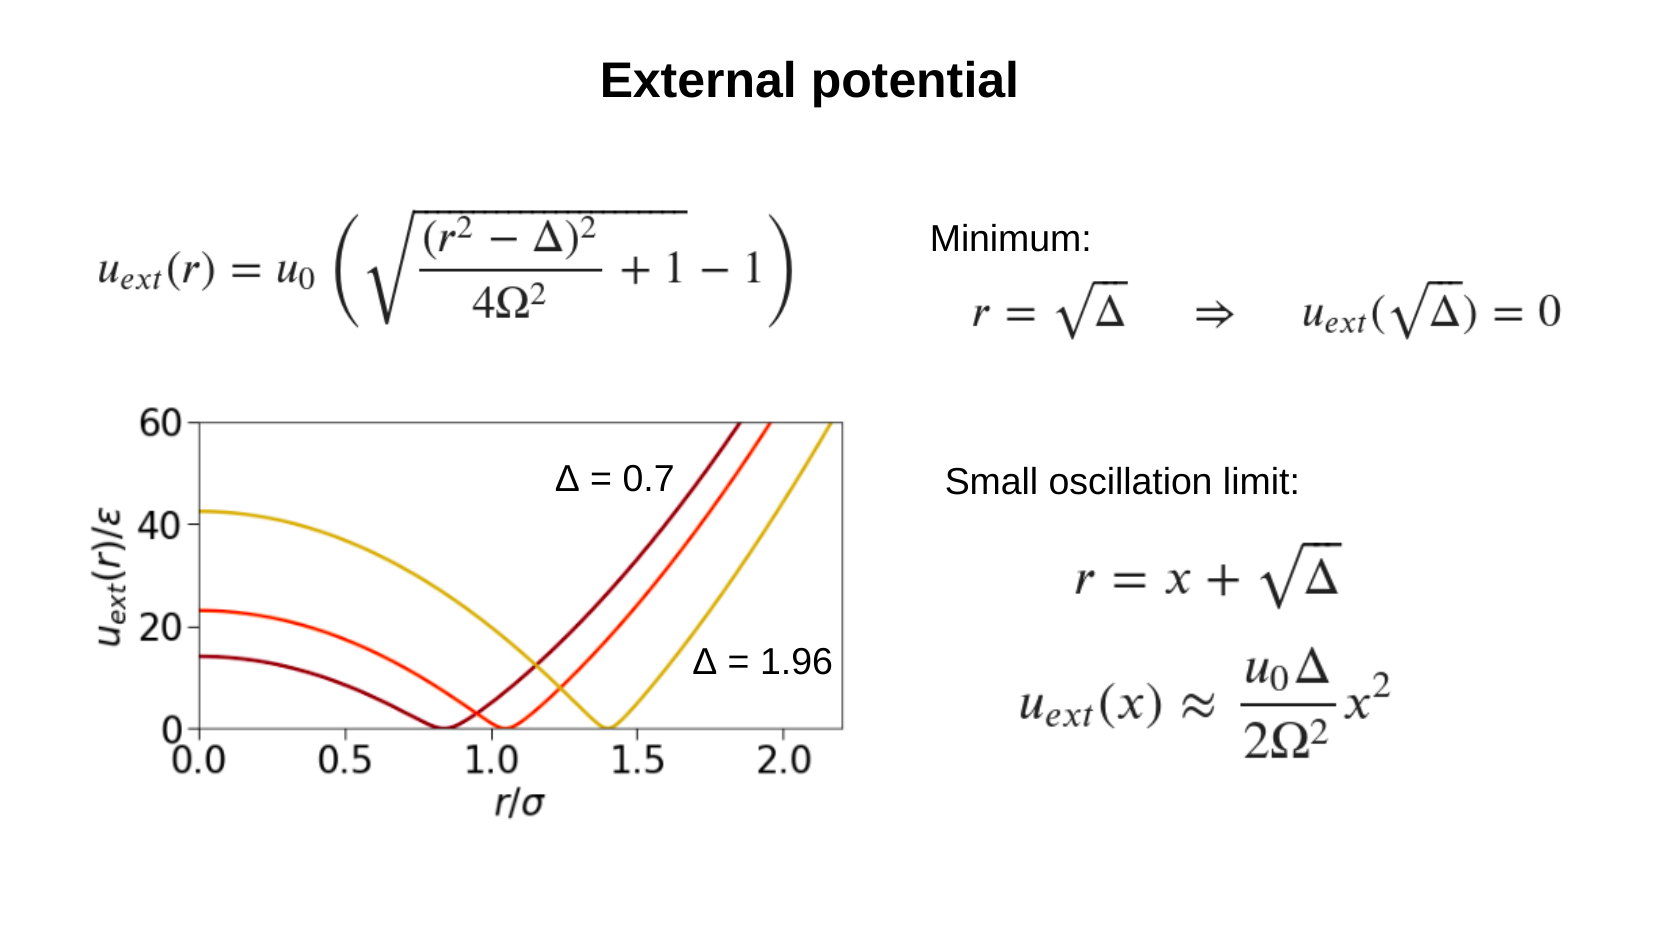

External potential
Minimum:
Δ = 0.7
Δ = 1.96
Small oscillation limit: